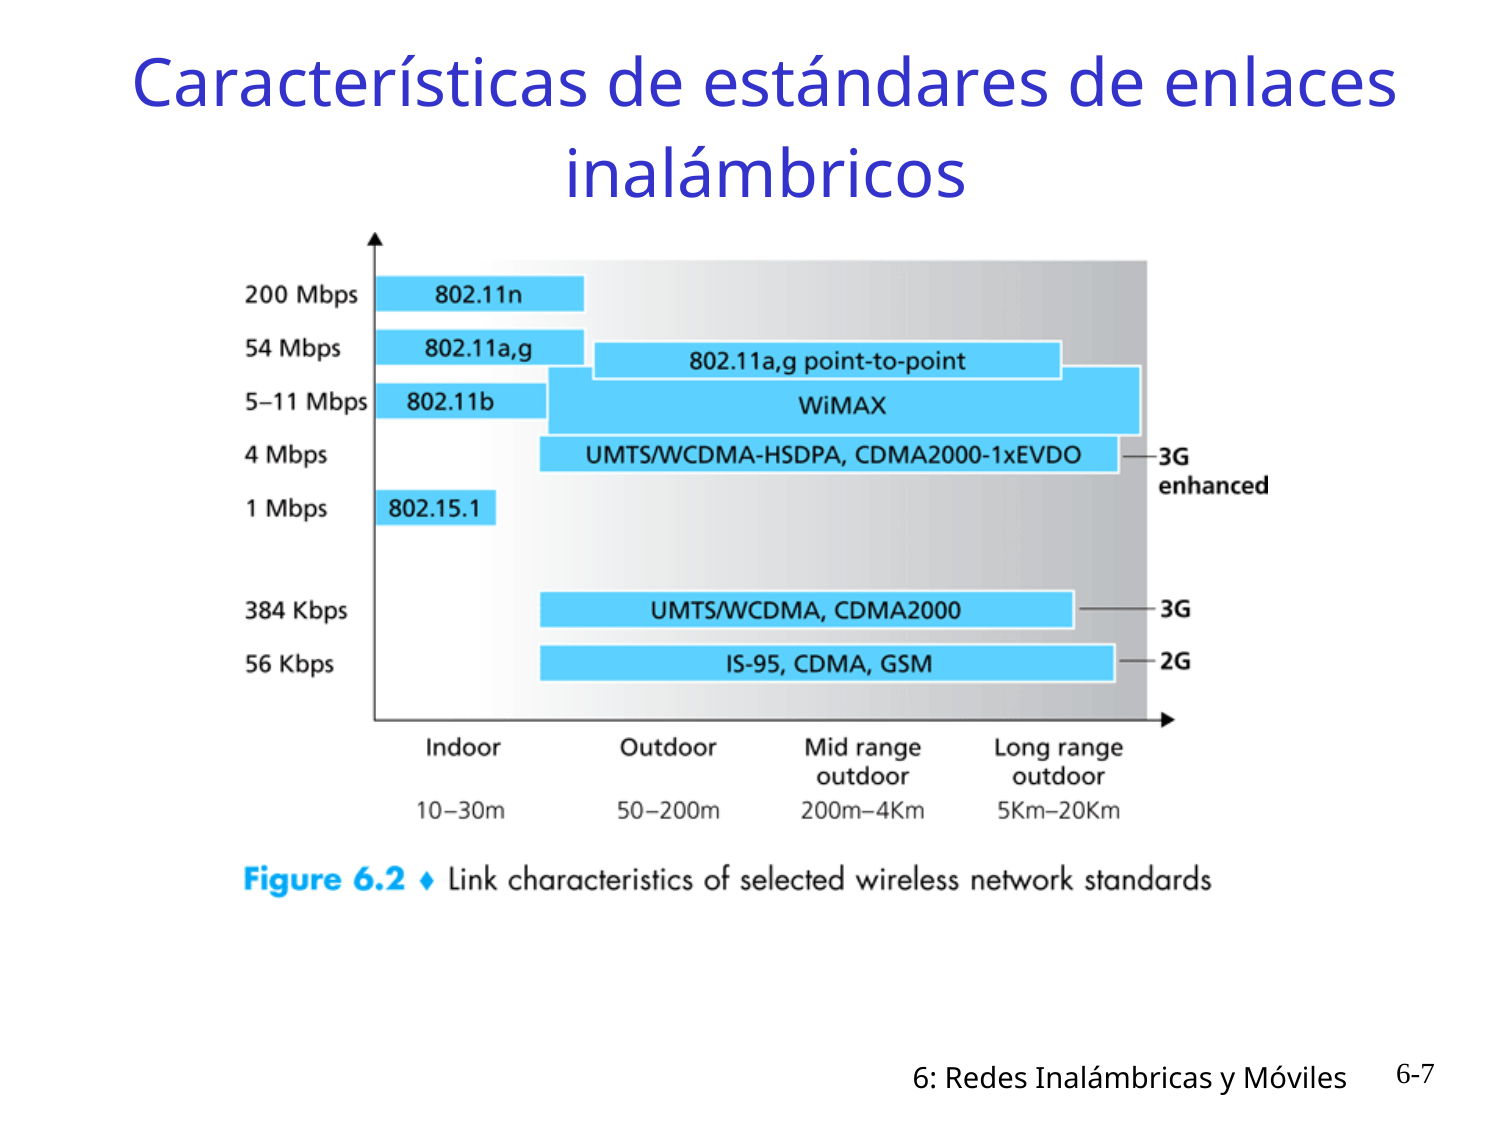

# Características de estándares de enlaces inalámbricos
7